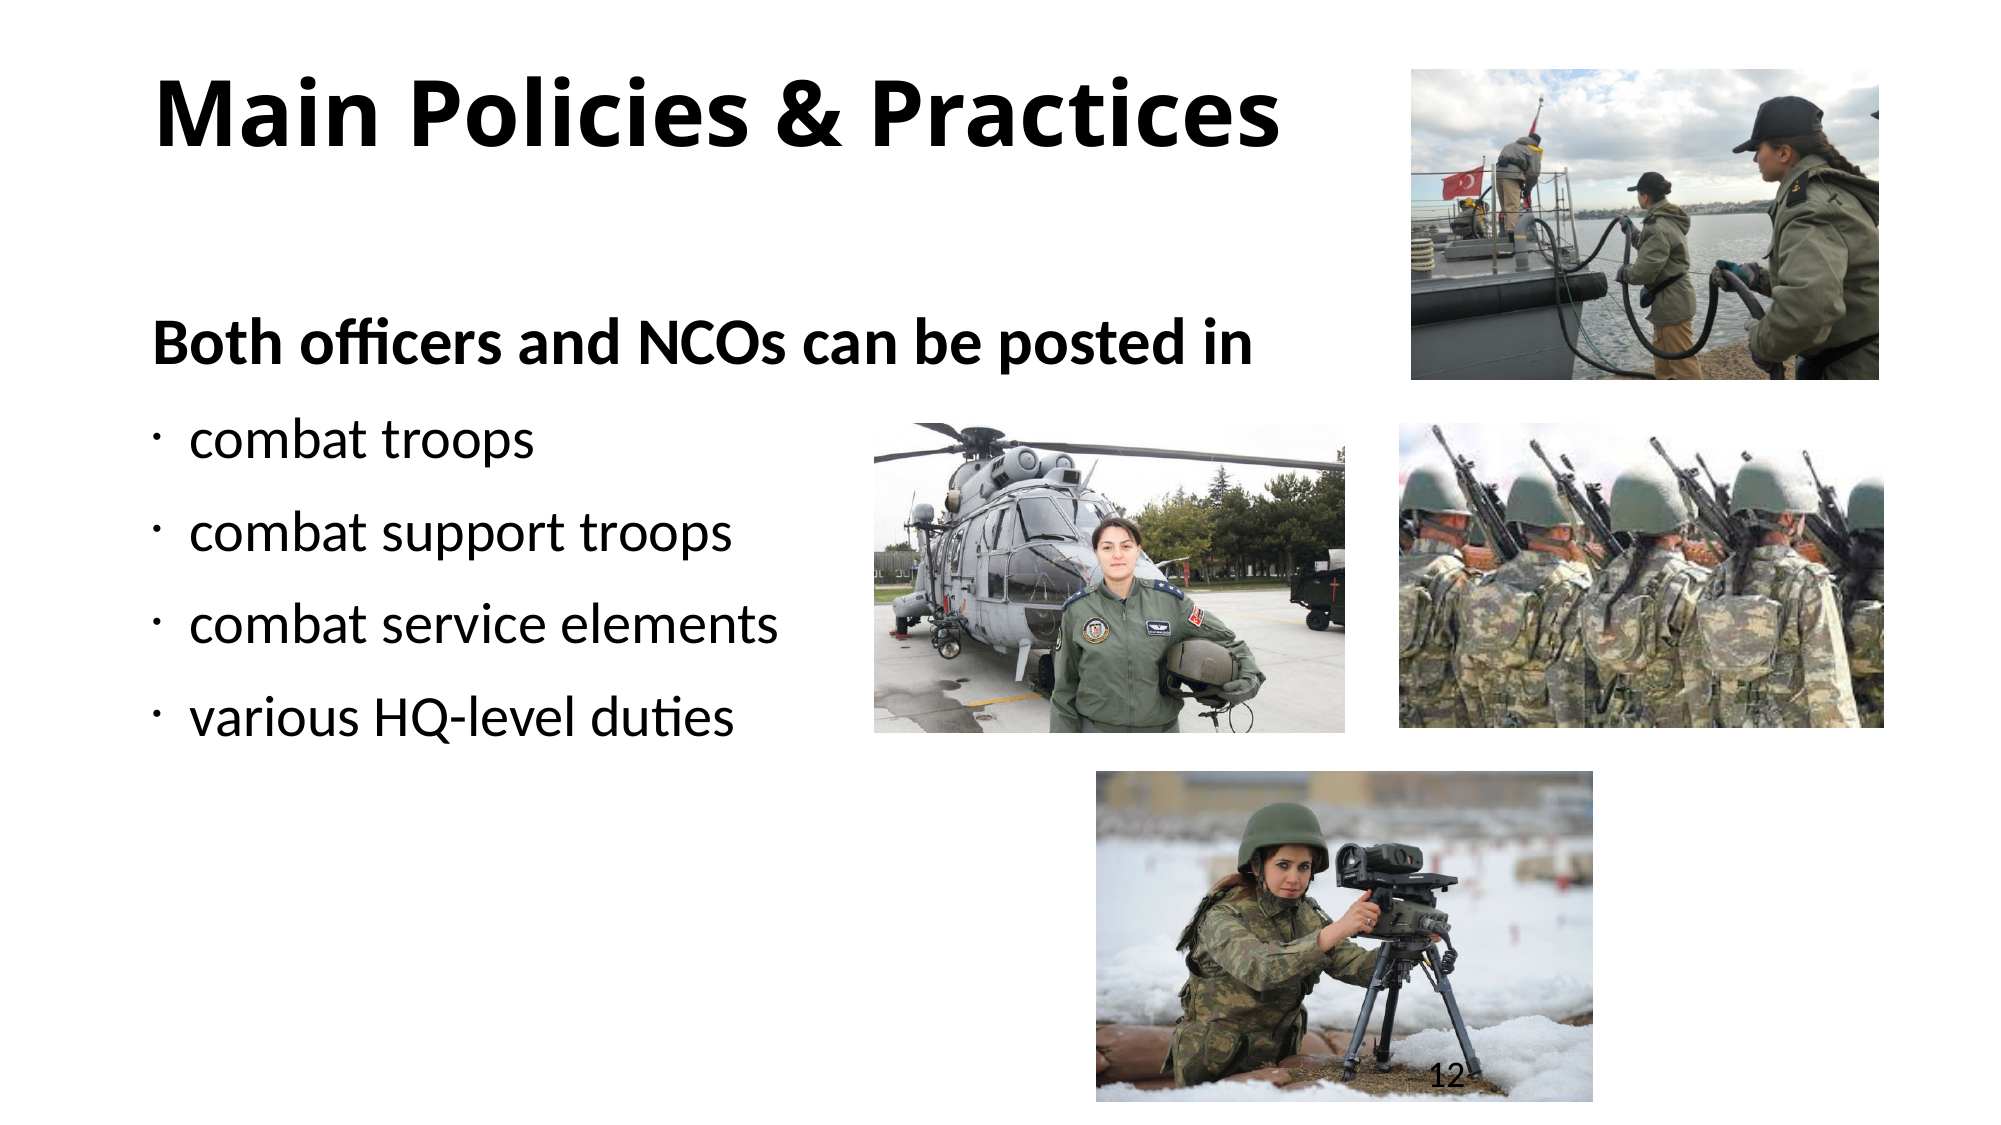

# Main Policies & Practices
Both officers and NCOs can be posted in
combat troops
combat support troops
combat service elements
various HQ-level duties